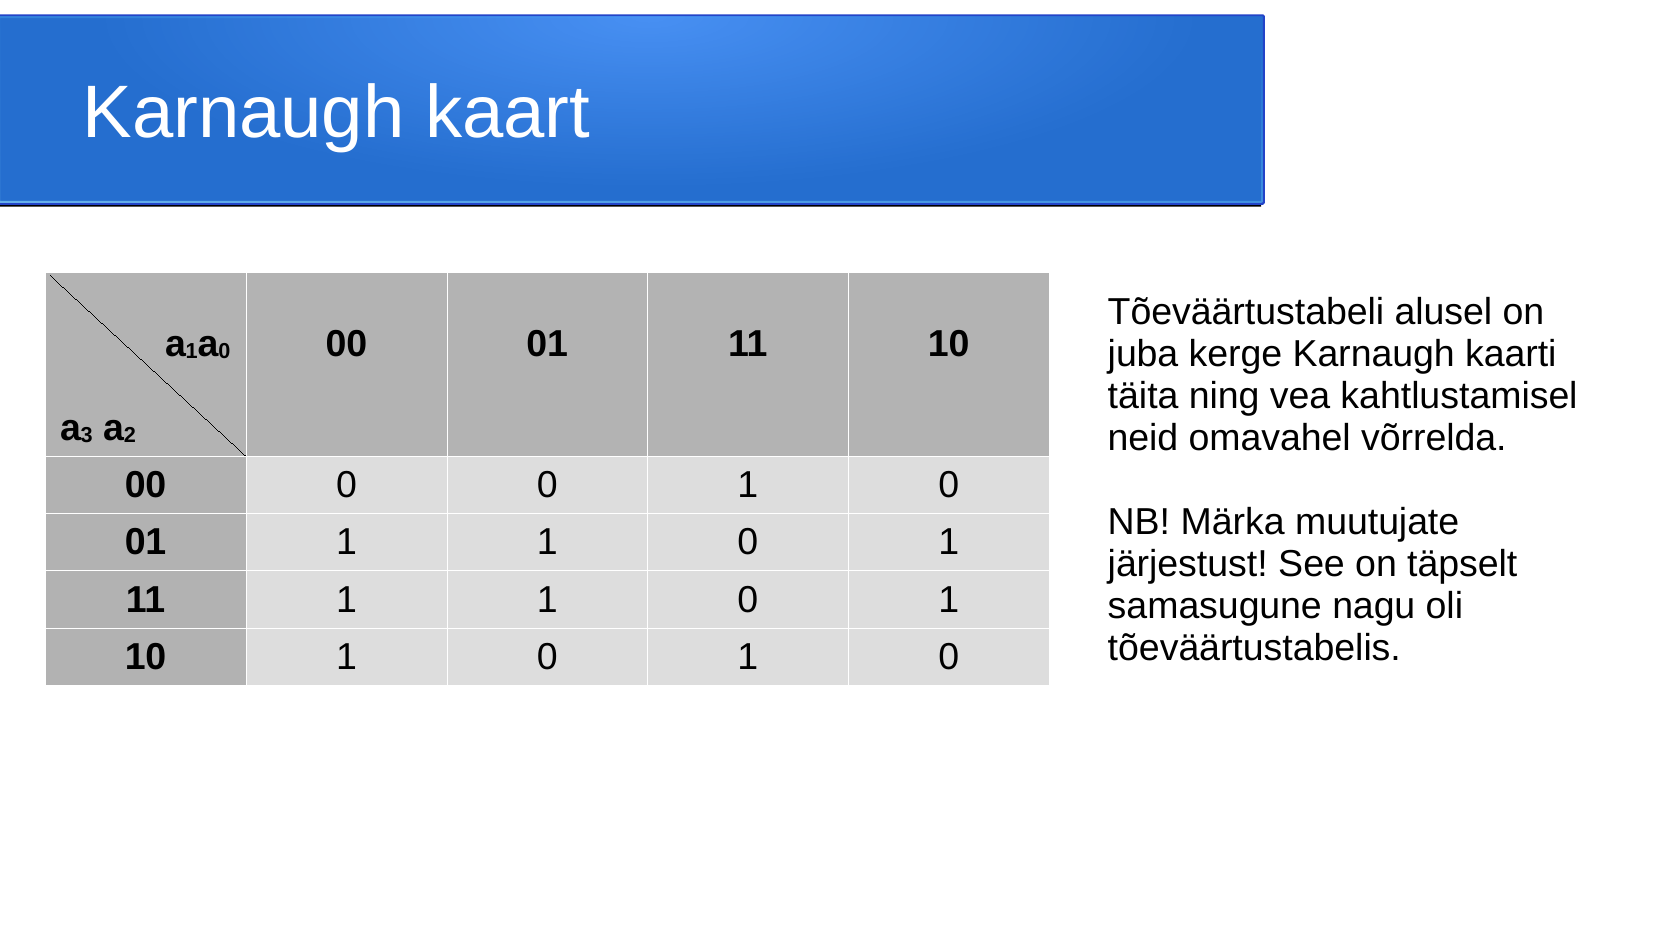

# Karnaugh kaart
| a1a0 a3 a2 | 00 | 01 | 11 | 10 |
| --- | --- | --- | --- | --- |
| 00 | 0 | 0 | 1 | 0 |
| 01 | 1 | 1 | 0 | 1 |
| 11 | 1 | 1 | 0 | 1 |
| 10 | 1 | 0 | 1 | 0 |
Tõeväärtustabeli alusel on juba kerge Karnaugh kaarti täita ning vea kahtlustamisel neid omavahel võrrelda.
NB! Märka muutujate järjestust! See on täpselt samasugune nagu oli tõeväärtustabelis.